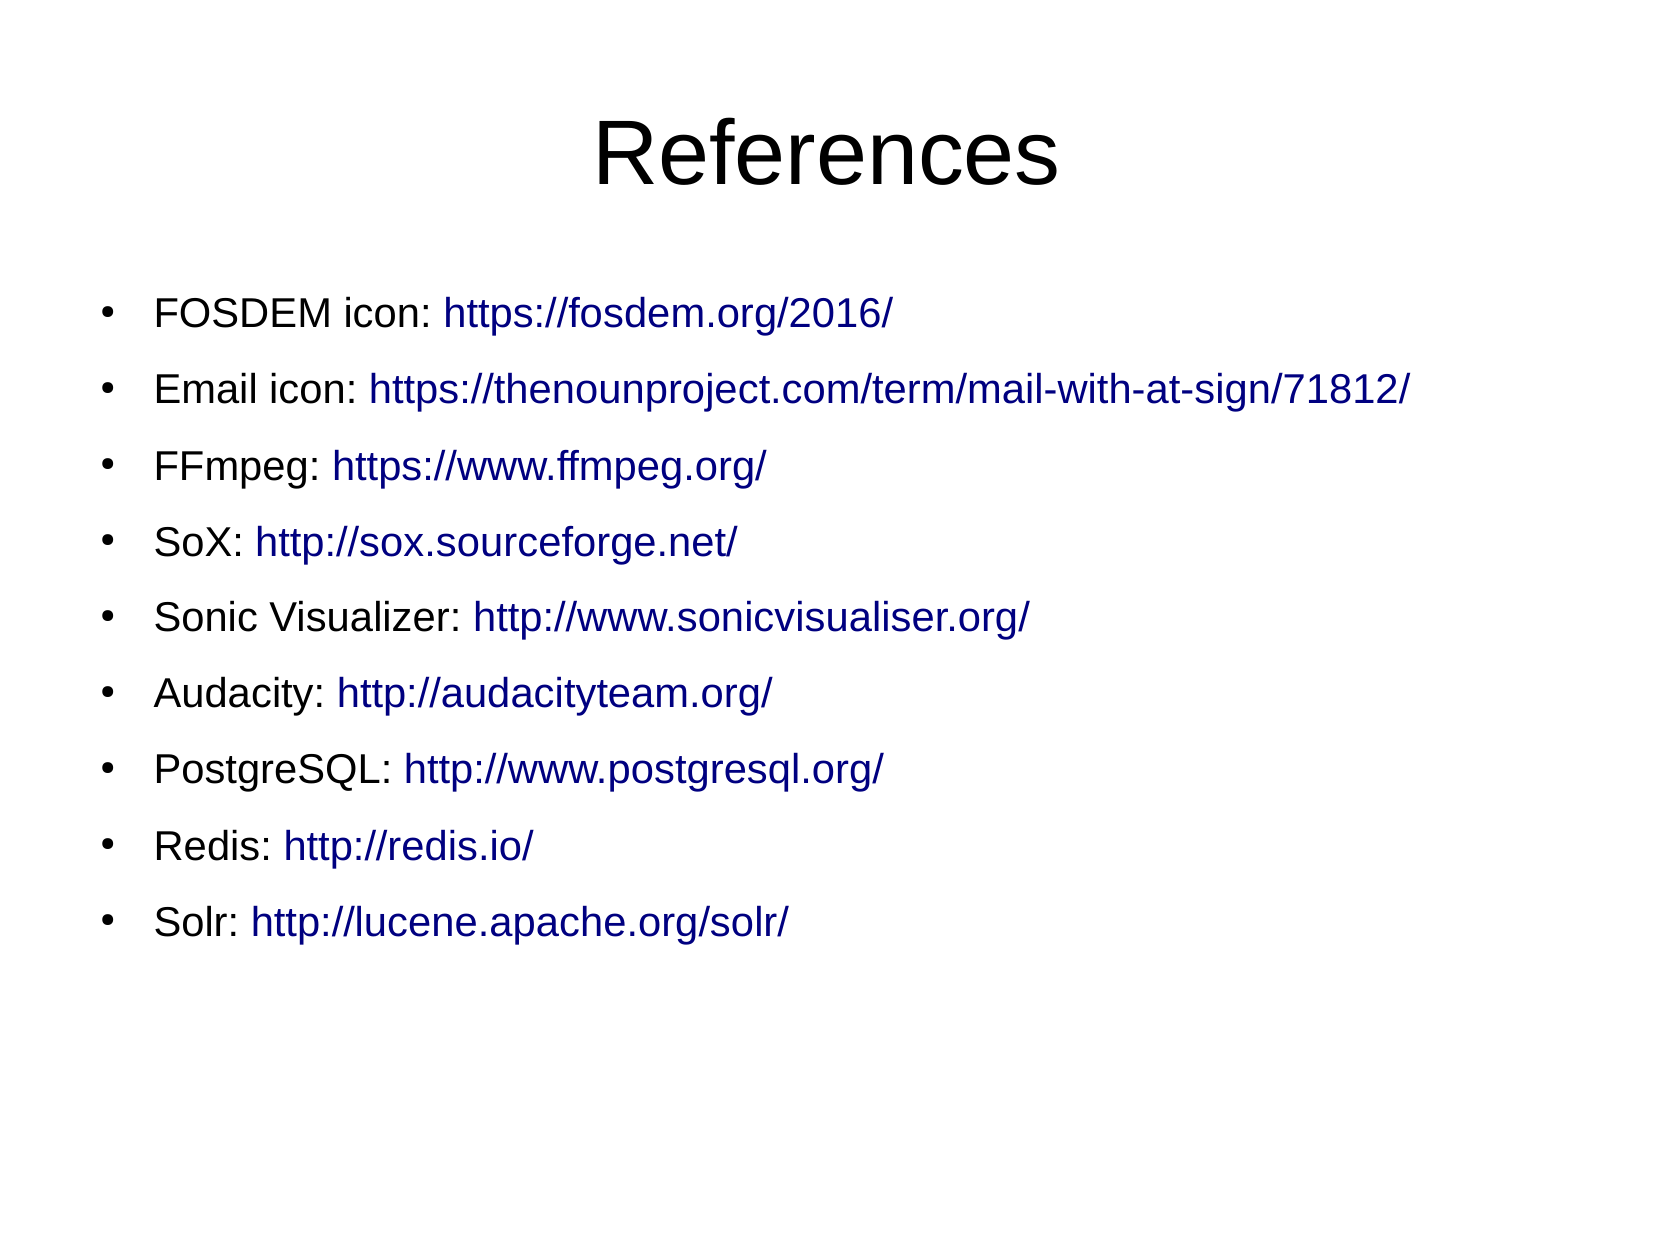

# References
FOSDEM icon: https://fosdem.org/2016/
Email icon: https://thenounproject.com/term/mail-with-at-sign/71812/
FFmpeg: https://www.ffmpeg.org/
SoX: http://sox.sourceforge.net/
Sonic Visualizer: http://www.sonicvisualiser.org/
Audacity: http://audacityteam.org/
PostgreSQL: http://www.postgresql.org/
Redis: http://redis.io/
Solr: http://lucene.apache.org/solr/